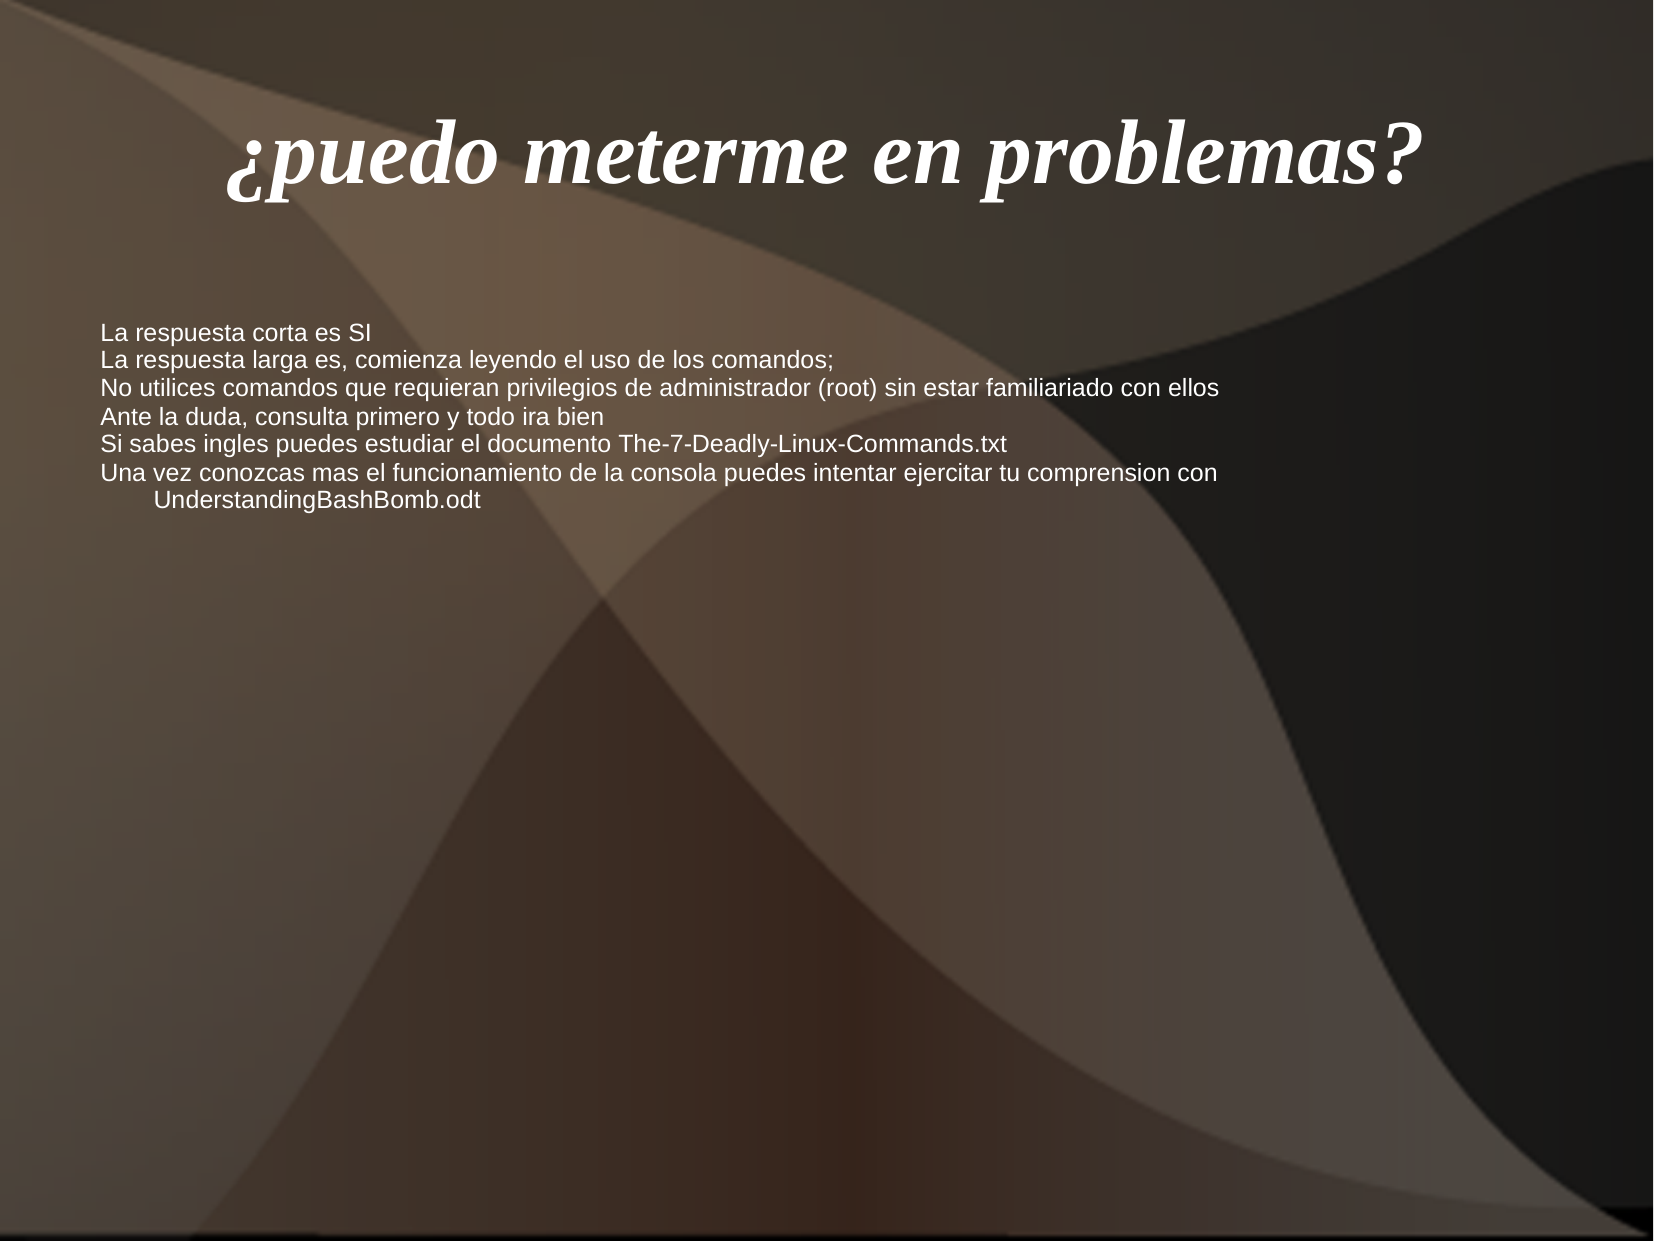

# ¿puedo meterme en problemas?
La respuesta corta es SI
La respuesta larga es, comienza leyendo el uso de los comandos;
No utilices comandos que requieran privilegios de administrador (root) sin estar familiariado con ellos
Ante la duda, consulta primero y todo ira bien
Si sabes ingles puedes estudiar el documento The-7-Deadly-Linux-Commands.txt
Una vez conozcas mas el funcionamiento de la consola puedes intentar ejercitar tu comprension con UnderstandingBashBomb.odt